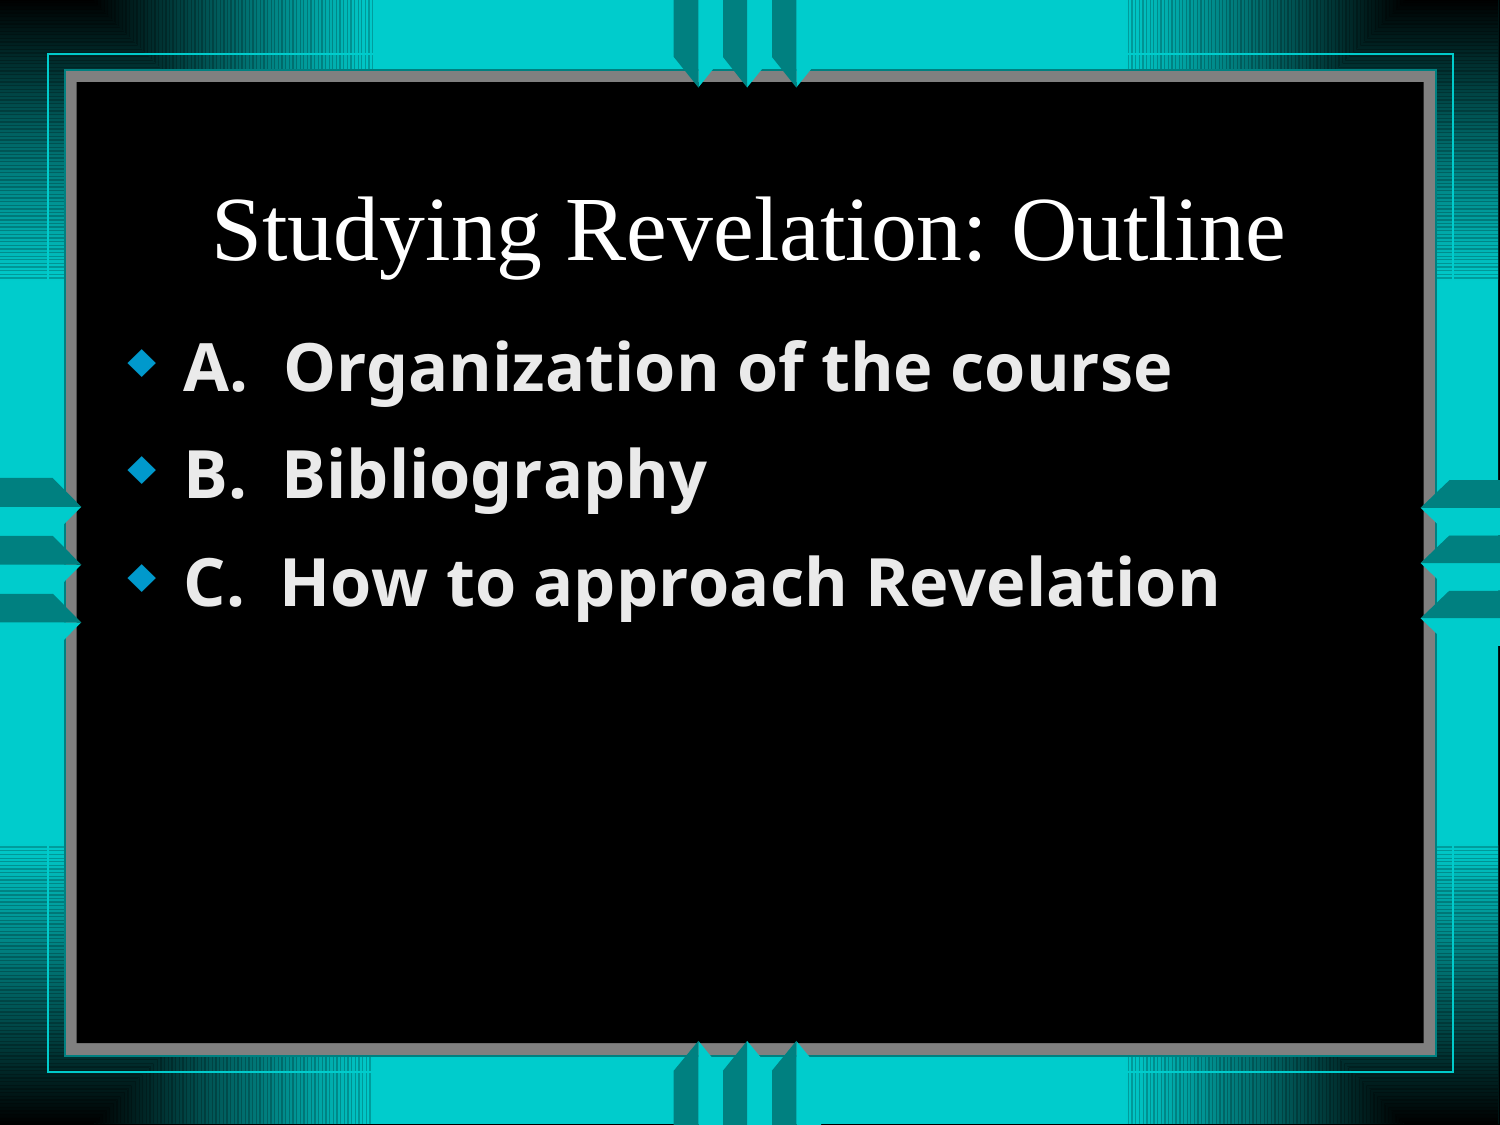

# Studying Revelation: Outline
A. Organization of the course
B. Bibliography
C. How to approach Revelation